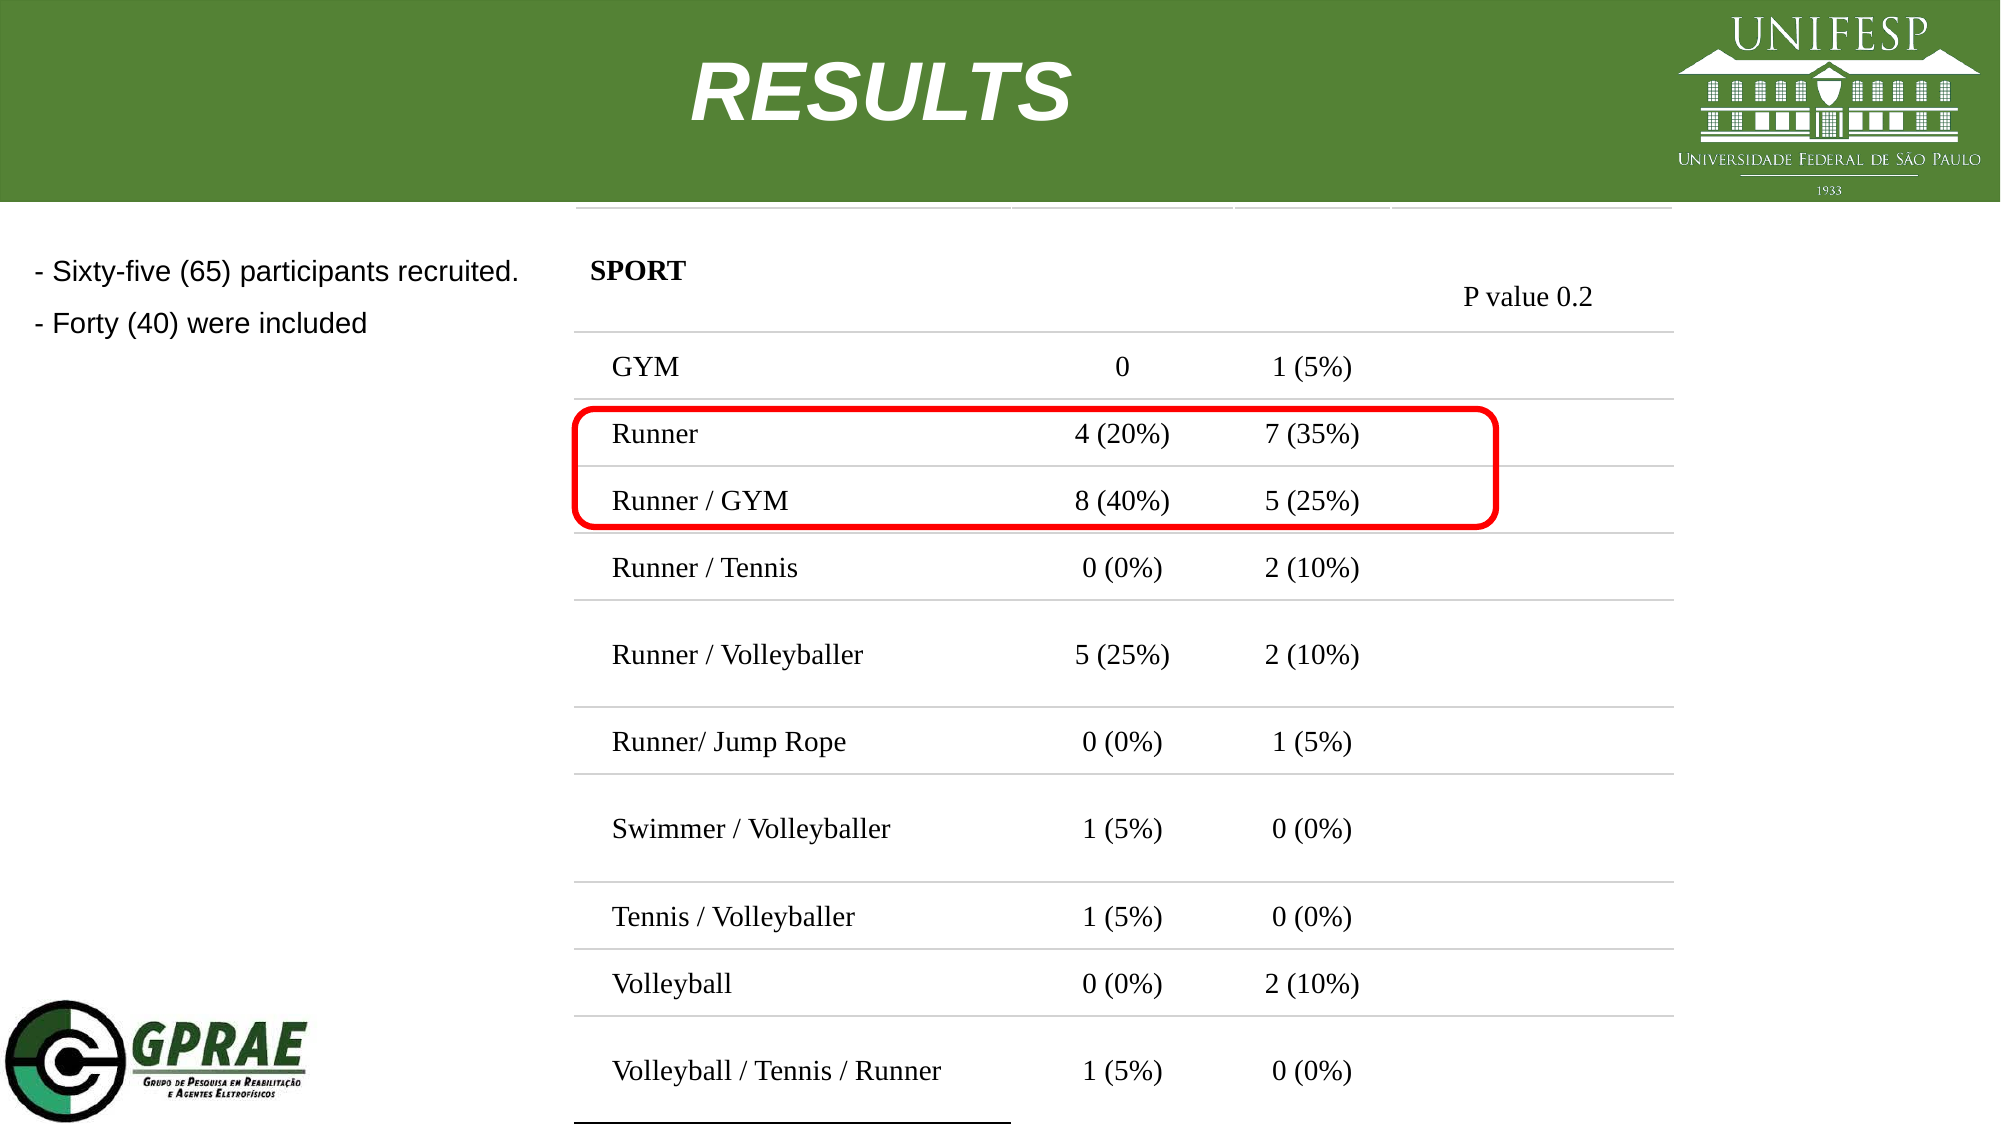

Results
| SPORT | | | P value 0.2 |
| --- | --- | --- | --- |
| GYM | 0 | 1 (5%) | |
| Runner | 4 (20%) | 7 (35%) | |
| Runner / GYM | 8 (40%) | 5 (25%) | |
| Runner / Tennis | 0 (0%) | 2 (10%) | |
| Runner / Volleyballer | 5 (25%) | 2 (10%) | |
| Runner/ Jump Rope | 0 (0%) | 1 (5%) | |
| Swimmer / Volleyballer | 1 (5%) | 0 (0%) | |
| Tennis / Volleyballer | 1 (5%) | 0 (0%) | |
| Volleyball | 0 (0%) | 2 (10%) | |
| Volleyball / Tennis / Runner | 1 (5%) | 0 (0%) | |
- Sixty-five (65) participants recruited.
- Forty (40) were included